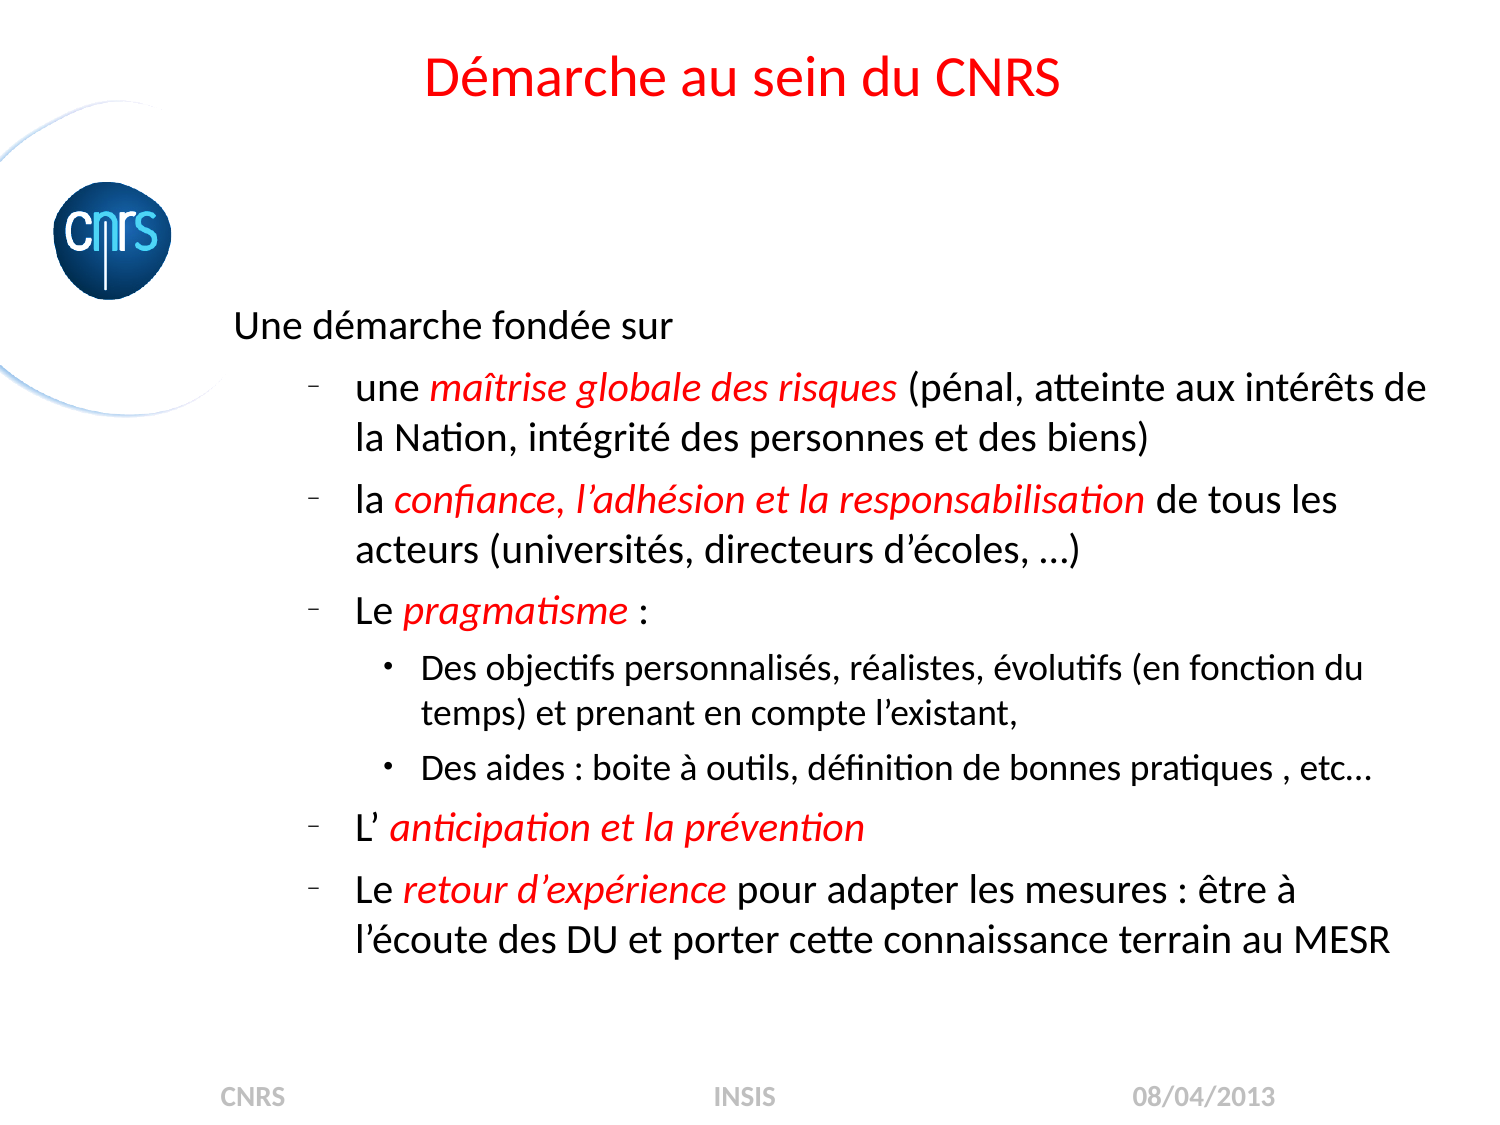

# Démarche au sein du CNRS
Une démarche fondée sur
une maîtrise globale des risques (pénal, atteinte aux intérêts de la Nation, intégrité des personnes et des biens)
la confiance, l’adhésion et la responsabilisation de tous les acteurs (universités, directeurs d’écoles, …)
Le pragmatisme :
Des objectifs personnalisés, réalistes, évolutifs (en fonction du temps) et prenant en compte l’existant,
Des aides : boite à outils, définition de bonnes pratiques , etc…
L’ anticipation et la prévention
Le retour d’expérience pour adapter les mesures : être à l’écoute des DU et porter cette connaissance terrain au MESR